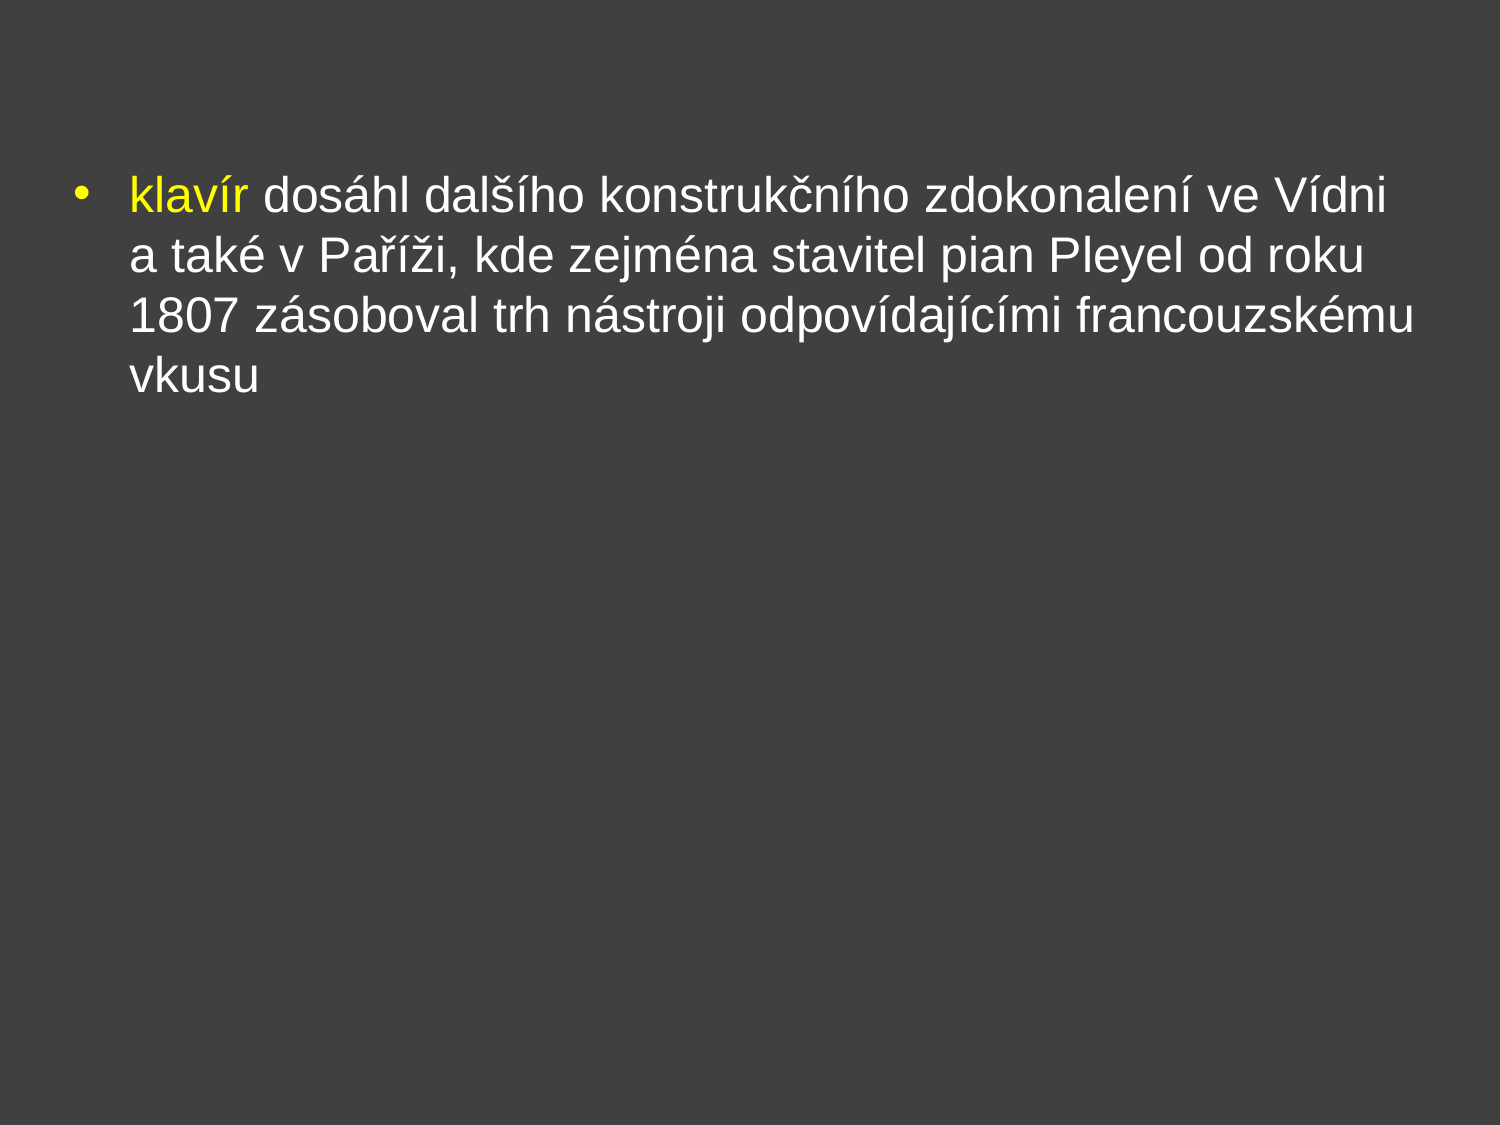

# klavír dosáhl dalšího konstrukčního zdokonalení ve Vídni a také v Paříži, kde zejména stavitel pian Pleyel od roku 1807 zásoboval trh nástroji odpovídajícími francouzskému vkusu